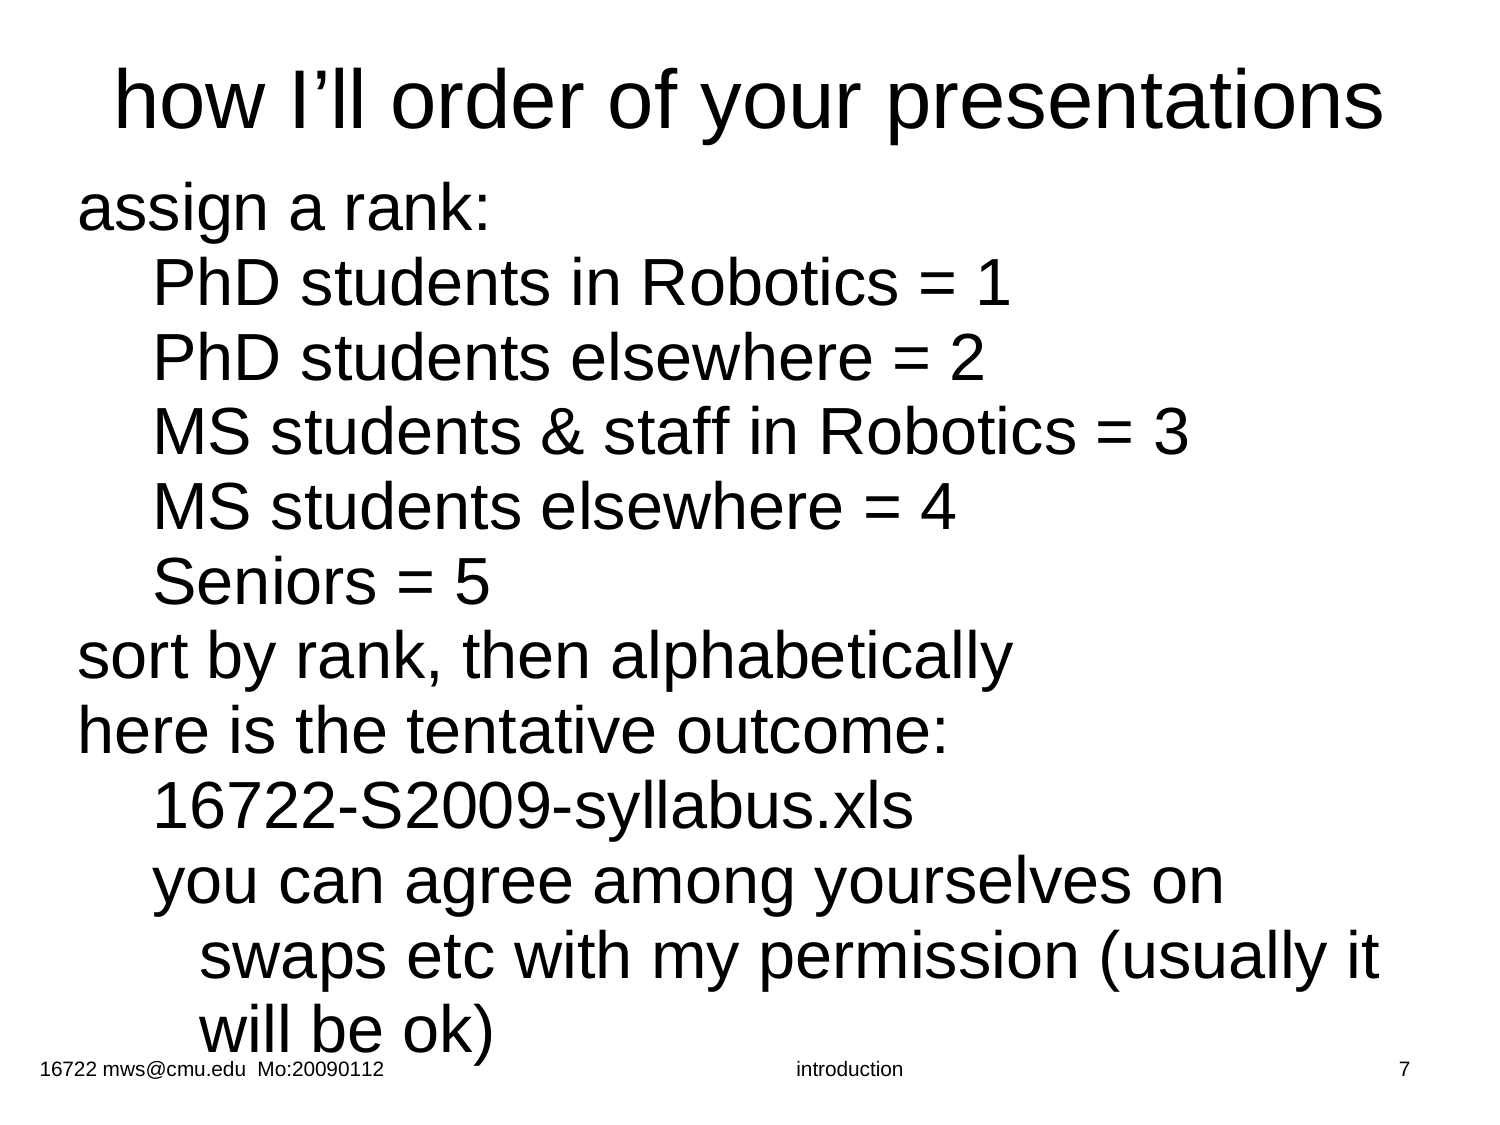

# how I’ll order of your presentations
assign a rank:
PhD students in Robotics = 1
PhD students elsewhere = 2
MS students & staff in Robotics = 3
MS students elsewhere = 4
Seniors = 5
sort by rank, then alphabetically
here is the tentative outcome:
16722-S2009-syllabus.xls
you can agree among yourselves on swaps etc with my permission (usually it will be ok)
16722 mws@cmu.edu Mo:20090112
introduction
7